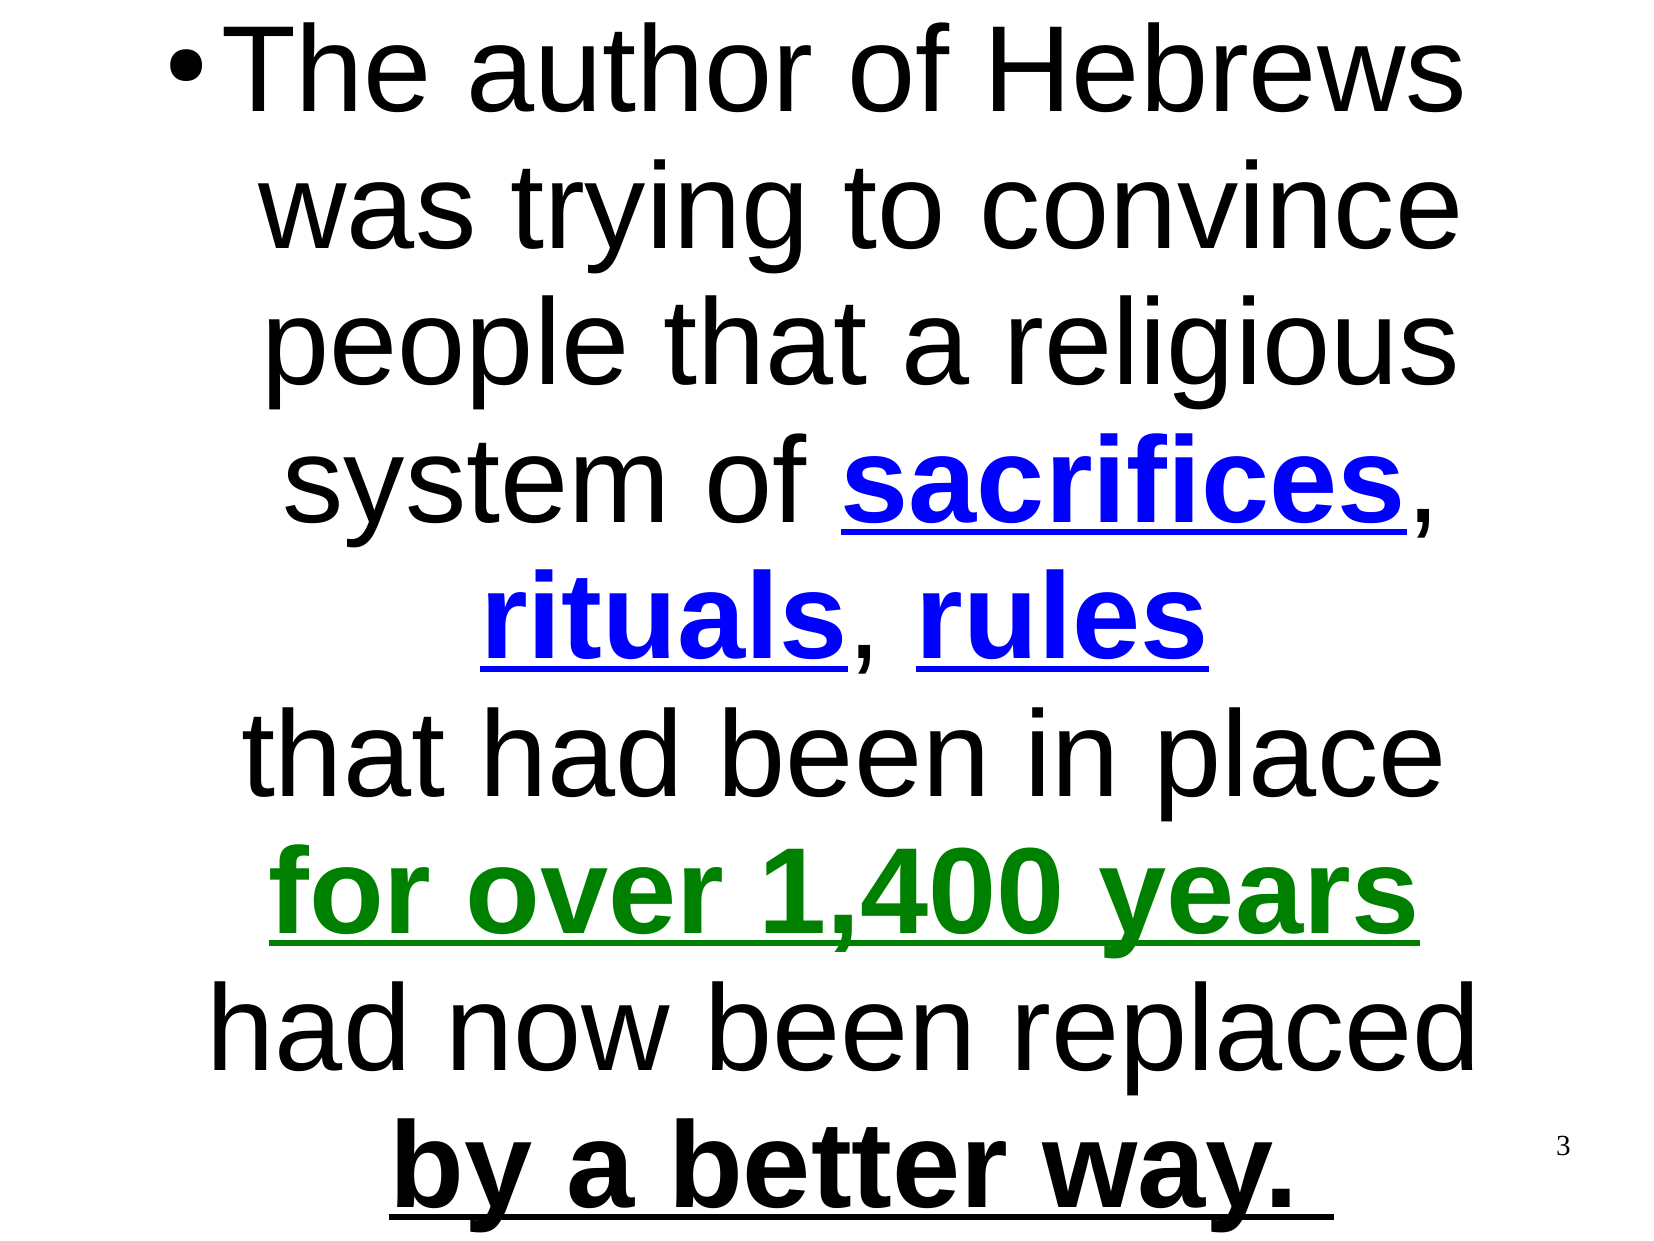

# The author of Hebrews was trying to convince people that a religious system of sacrifices, rituals, rules that had been in place for over 1,400 years had now been replaced by a better way.
3